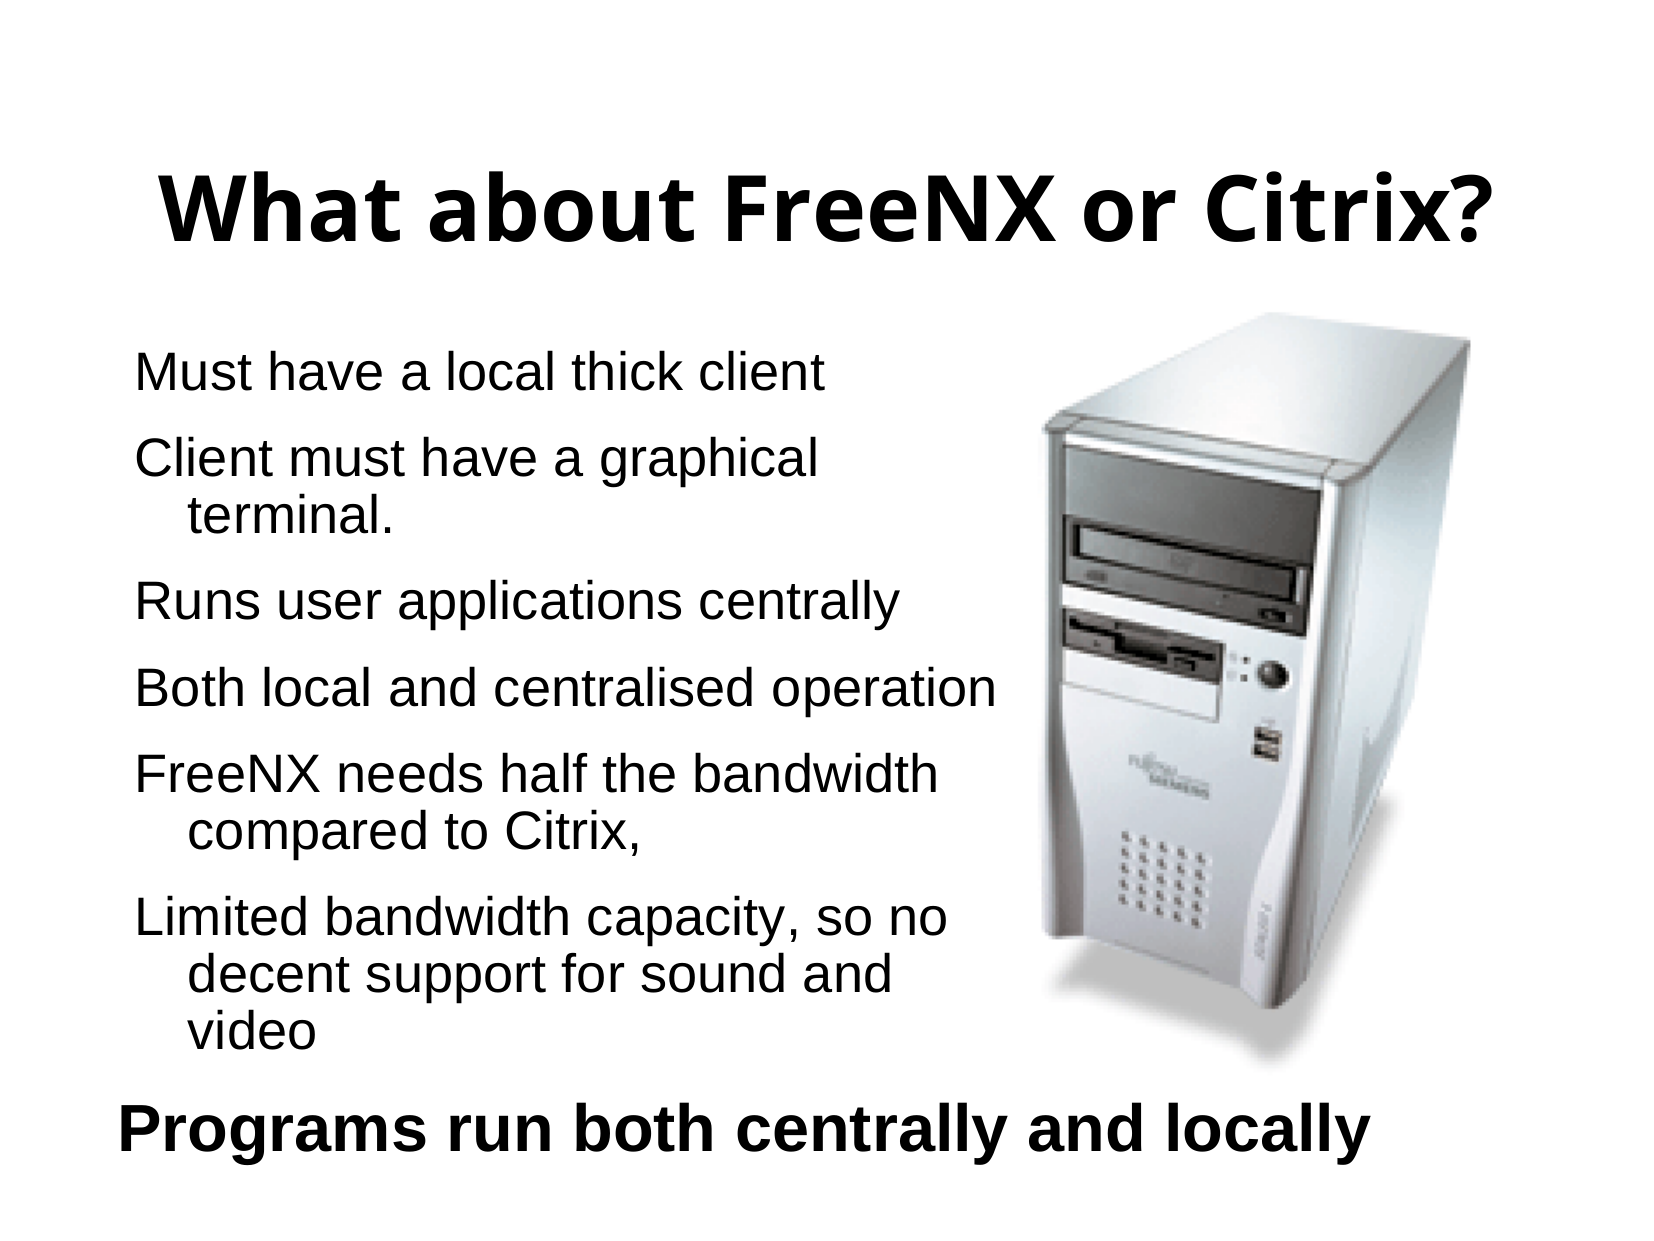

# What about FreeNX or Citrix?
Must have a local thick client
Client must have a graphical terminal.
Runs user applications centrally
Both local and centralised operation
FreeNX needs half the bandwidth compared to Citrix,
Limited bandwidth capacity, so no decent support for sound and video
Programs run both centrally and locally